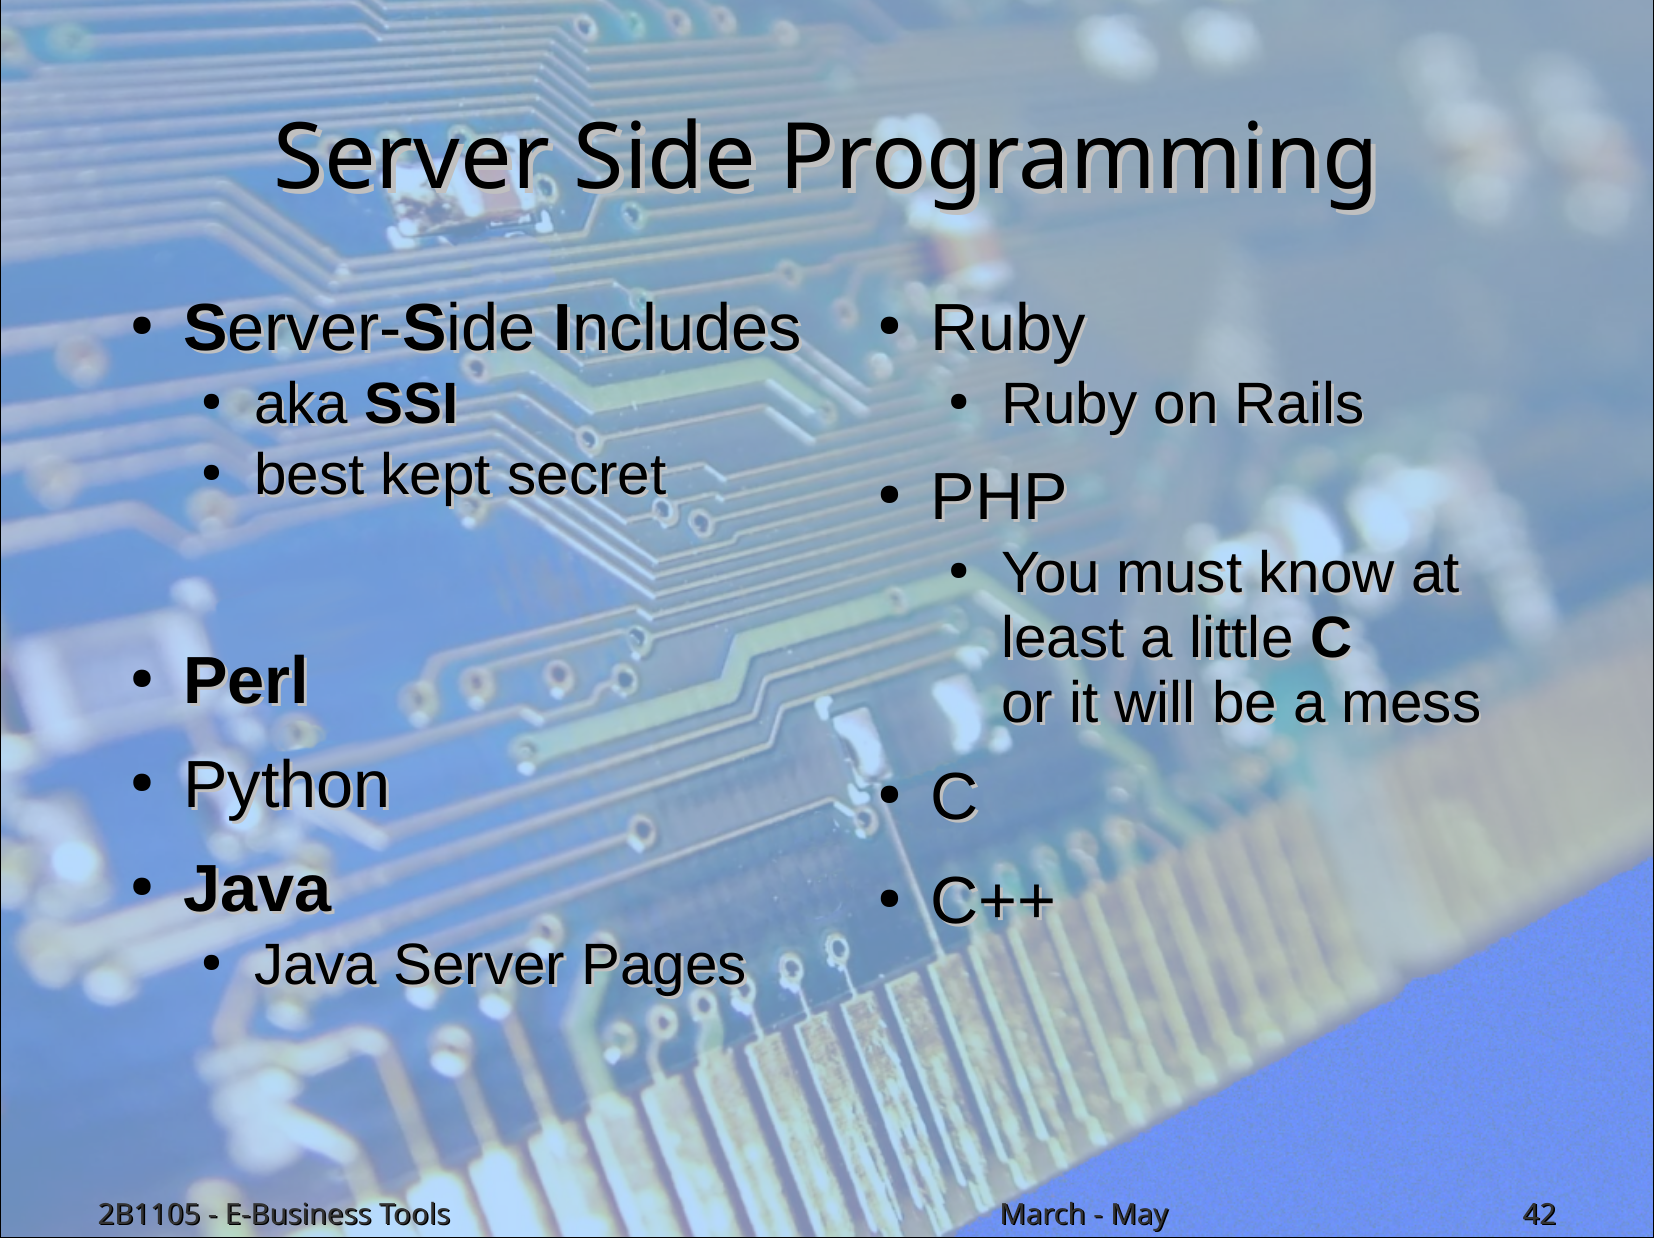

# Server Side Programming
Server-Side Includes
aka SSI
best kept secret
Perl
Python
Java
Java Server Pages
Ruby
Ruby on Rails
PHP
You must know at least a little C
or it will be a mess
C
C++